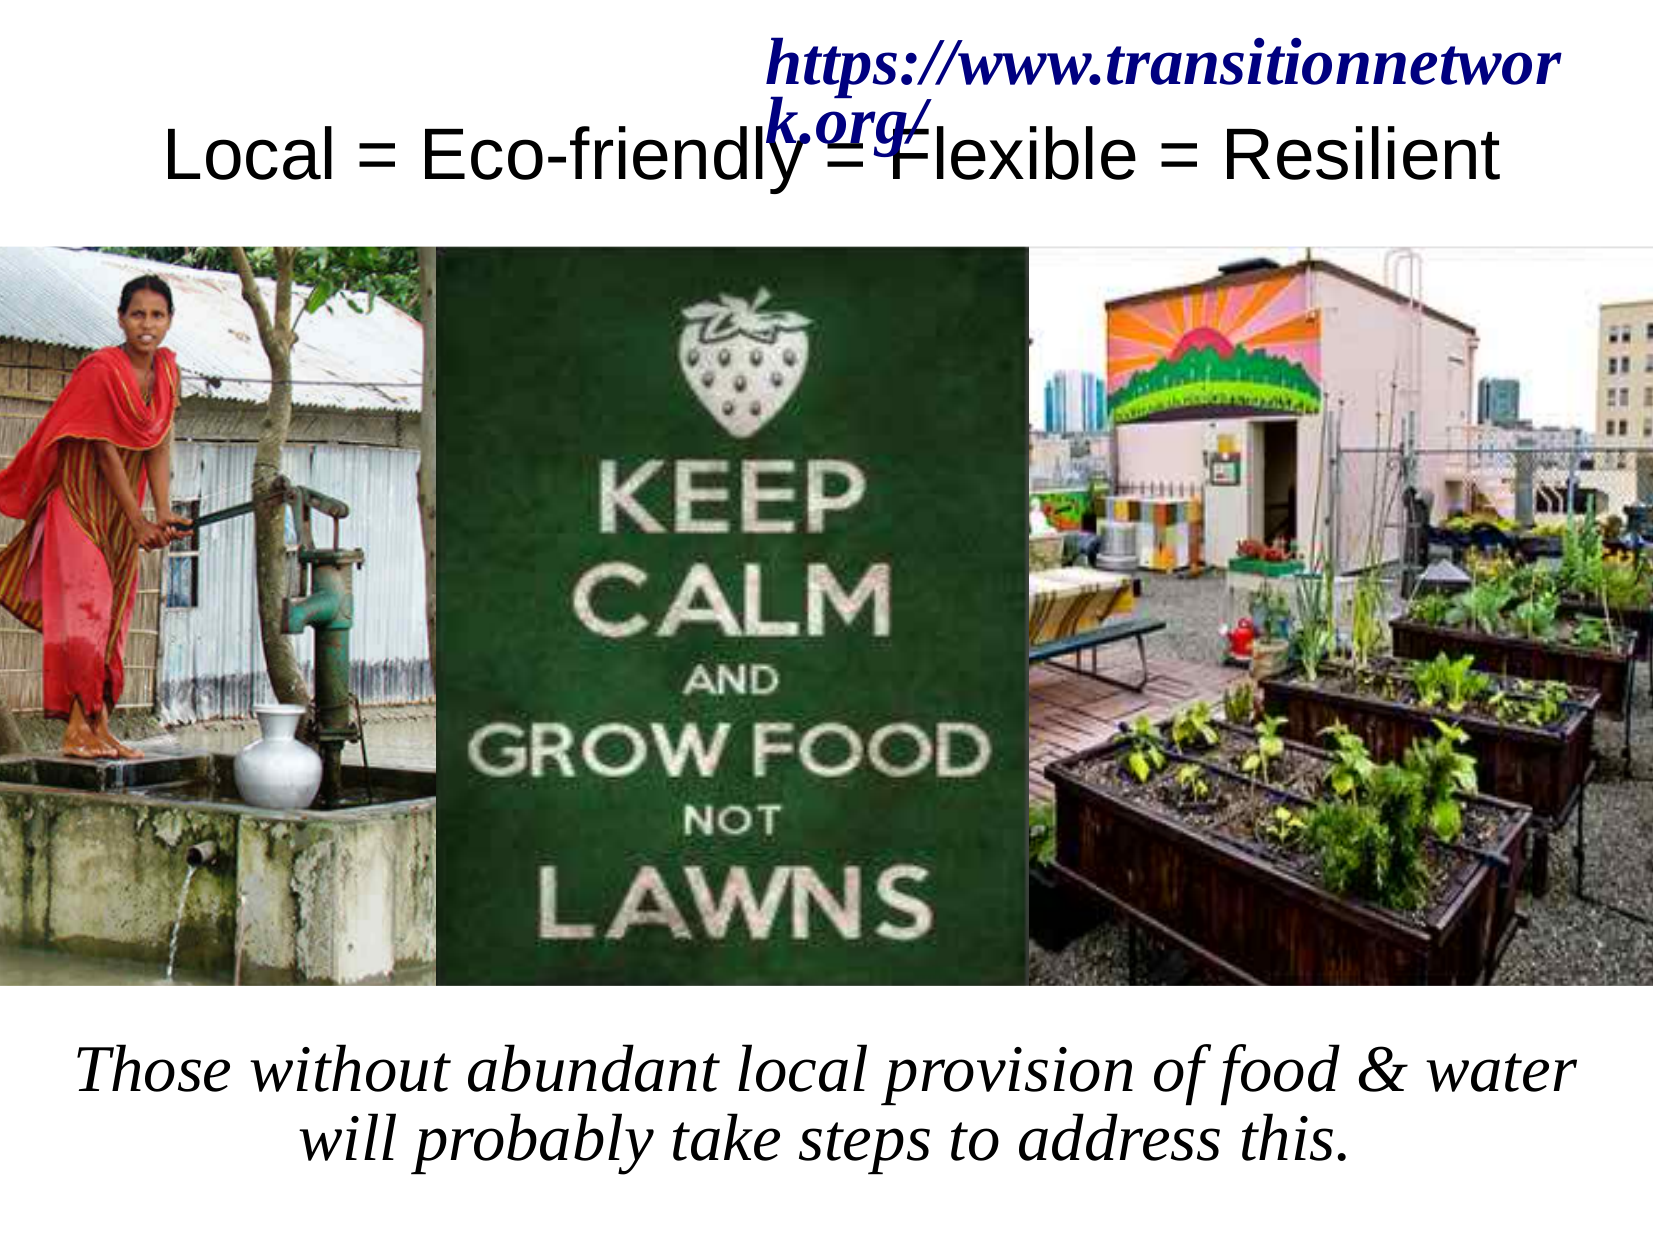

https://www.transitionnetwork.org/
Local = Eco-friendly = Flexible = Resilient
 Those without abundant local provision of food & water will probably take steps to address this.